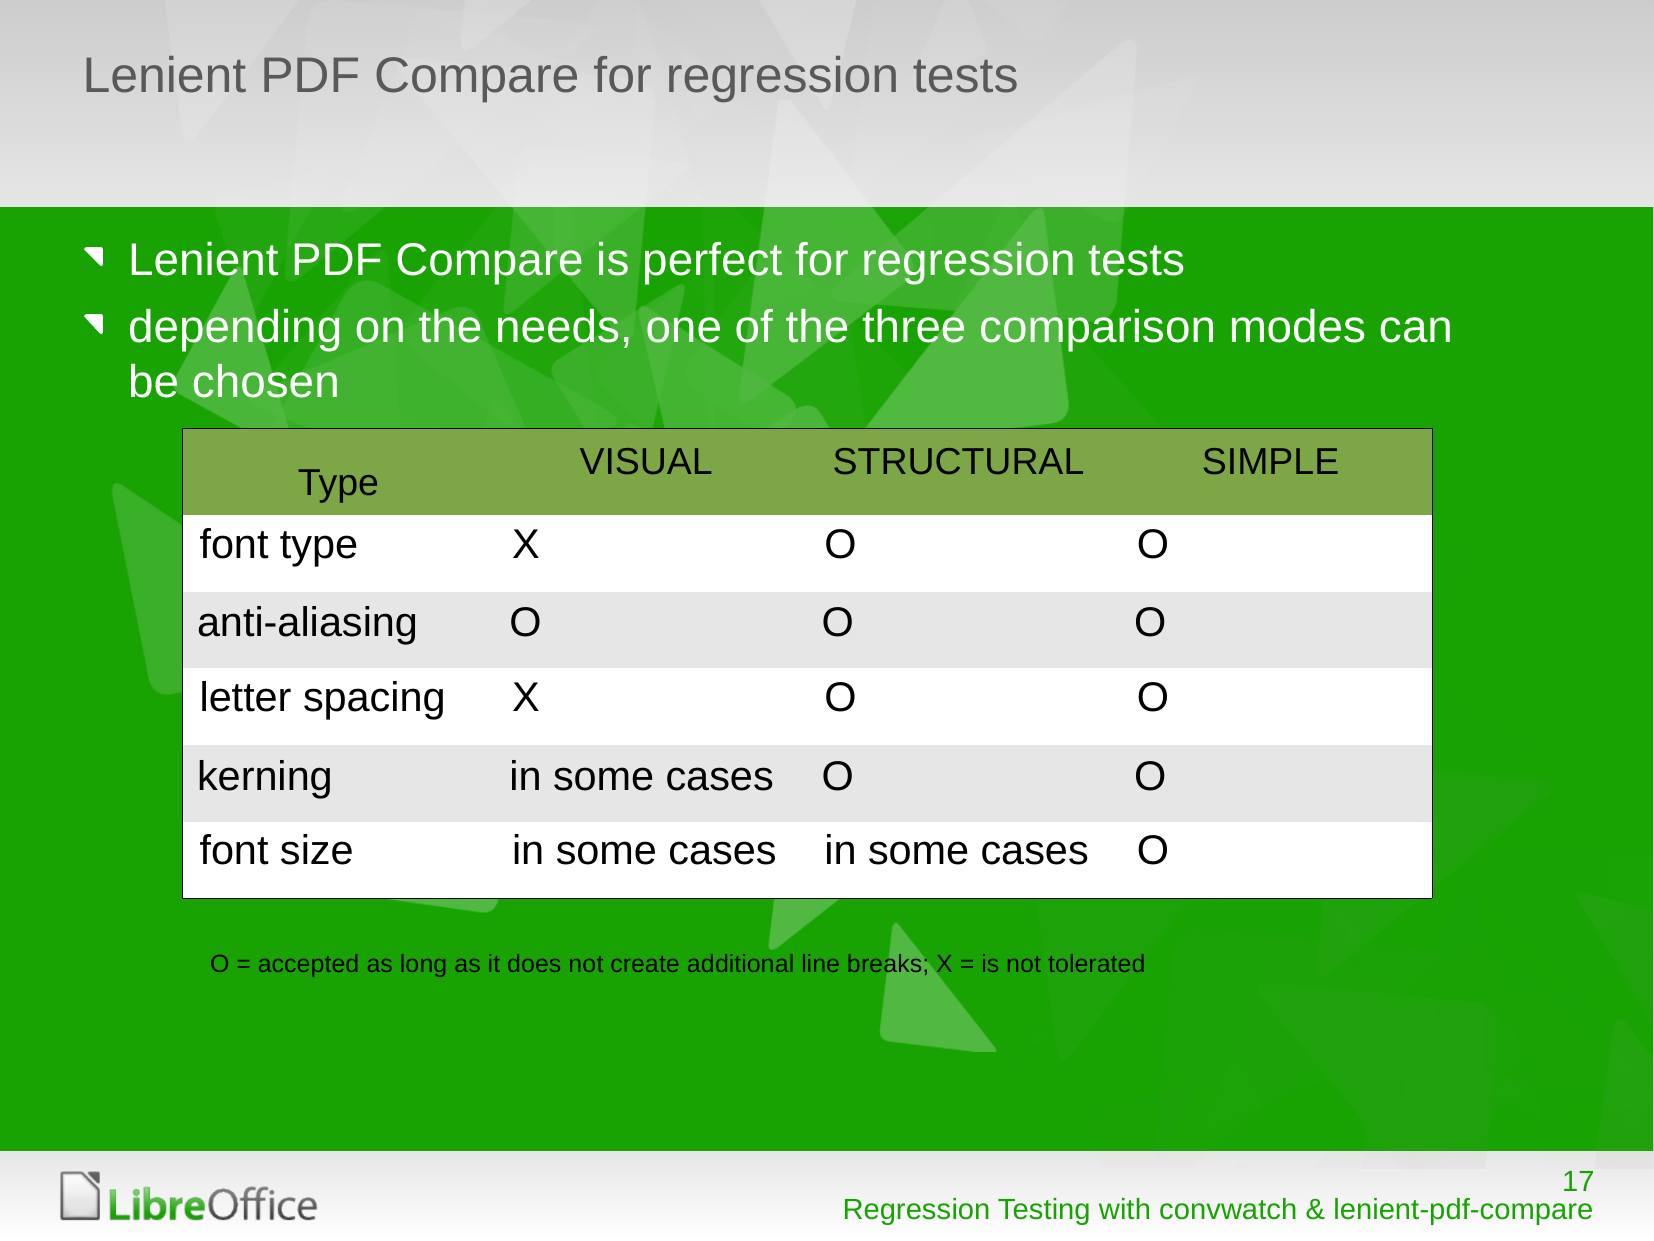

# Lenient PDF Compare for regression tests
Lenient PDF Compare is perfect for regression tests
depending on the needs, one of the three comparison modes can be chosen
| Type | VISUAL | STRUCTURAL | SIMPLE |
| --- | --- | --- | --- |
| font type | X | O | O |
| anti-aliasing | O | O | O |
| letter spacing | X | O | O |
| kerning | in some cases | O | O |
| font size | in some cases | in some cases | O |
O = accepted as long as it does not create additional line breaks; X = is not tolerated
17
Regression Testing with convwatch & lenient-pdf-compare